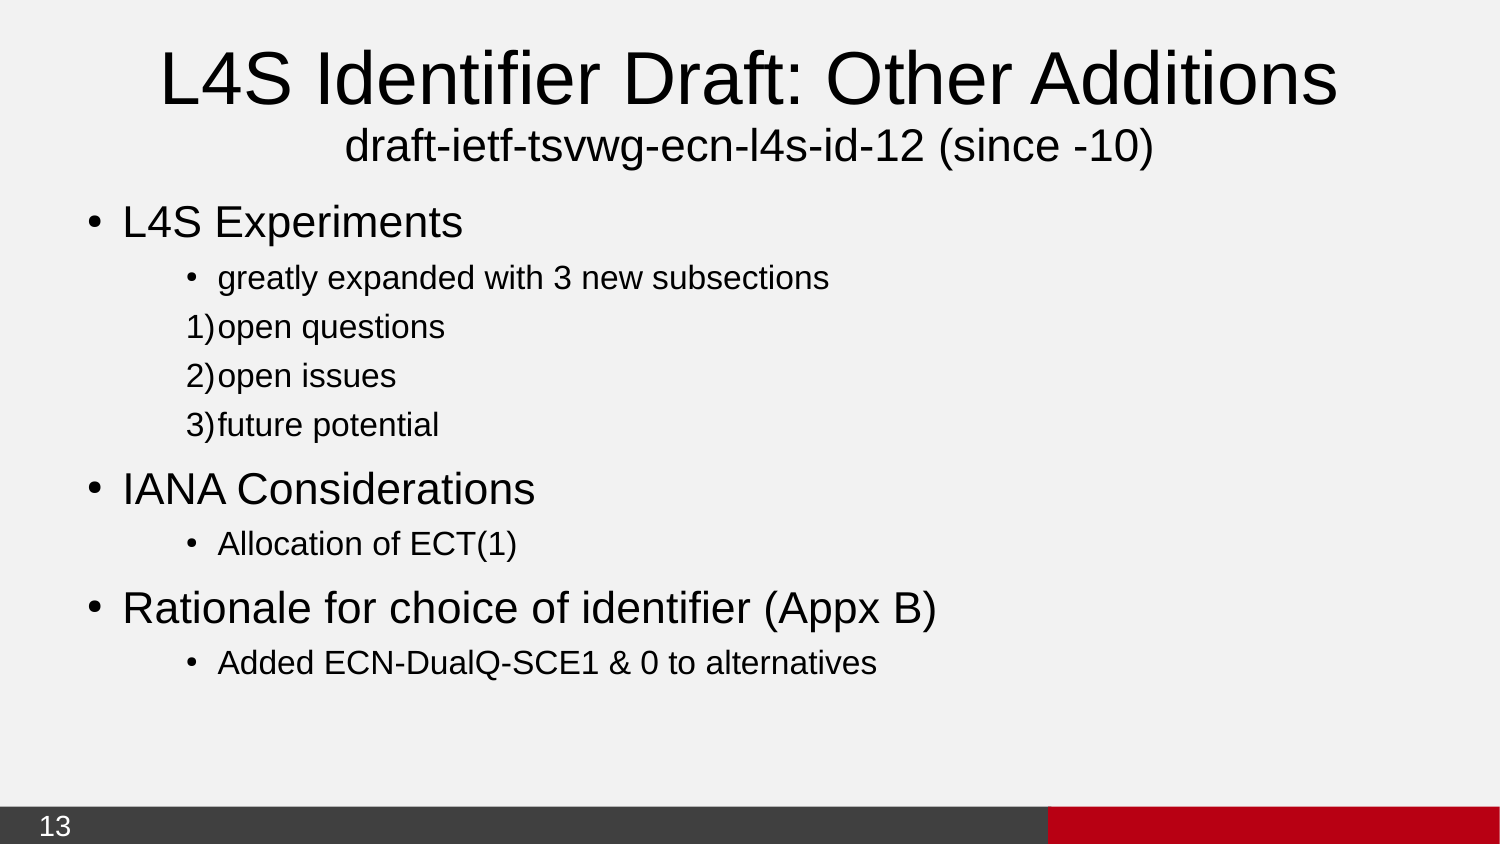

# L4S Identifier Draft: Other Additions draft-ietf-tsvwg-ecn-l4s-id-12 (since -10)
L4S Experiments
greatly expanded with 3 new subsections
open questions
open issues
future potential
IANA Considerations
Allocation of ECT(1)
Rationale for choice of identifier (Appx B)
Added ECN-DualQ-SCE1 & 0 to alternatives
13